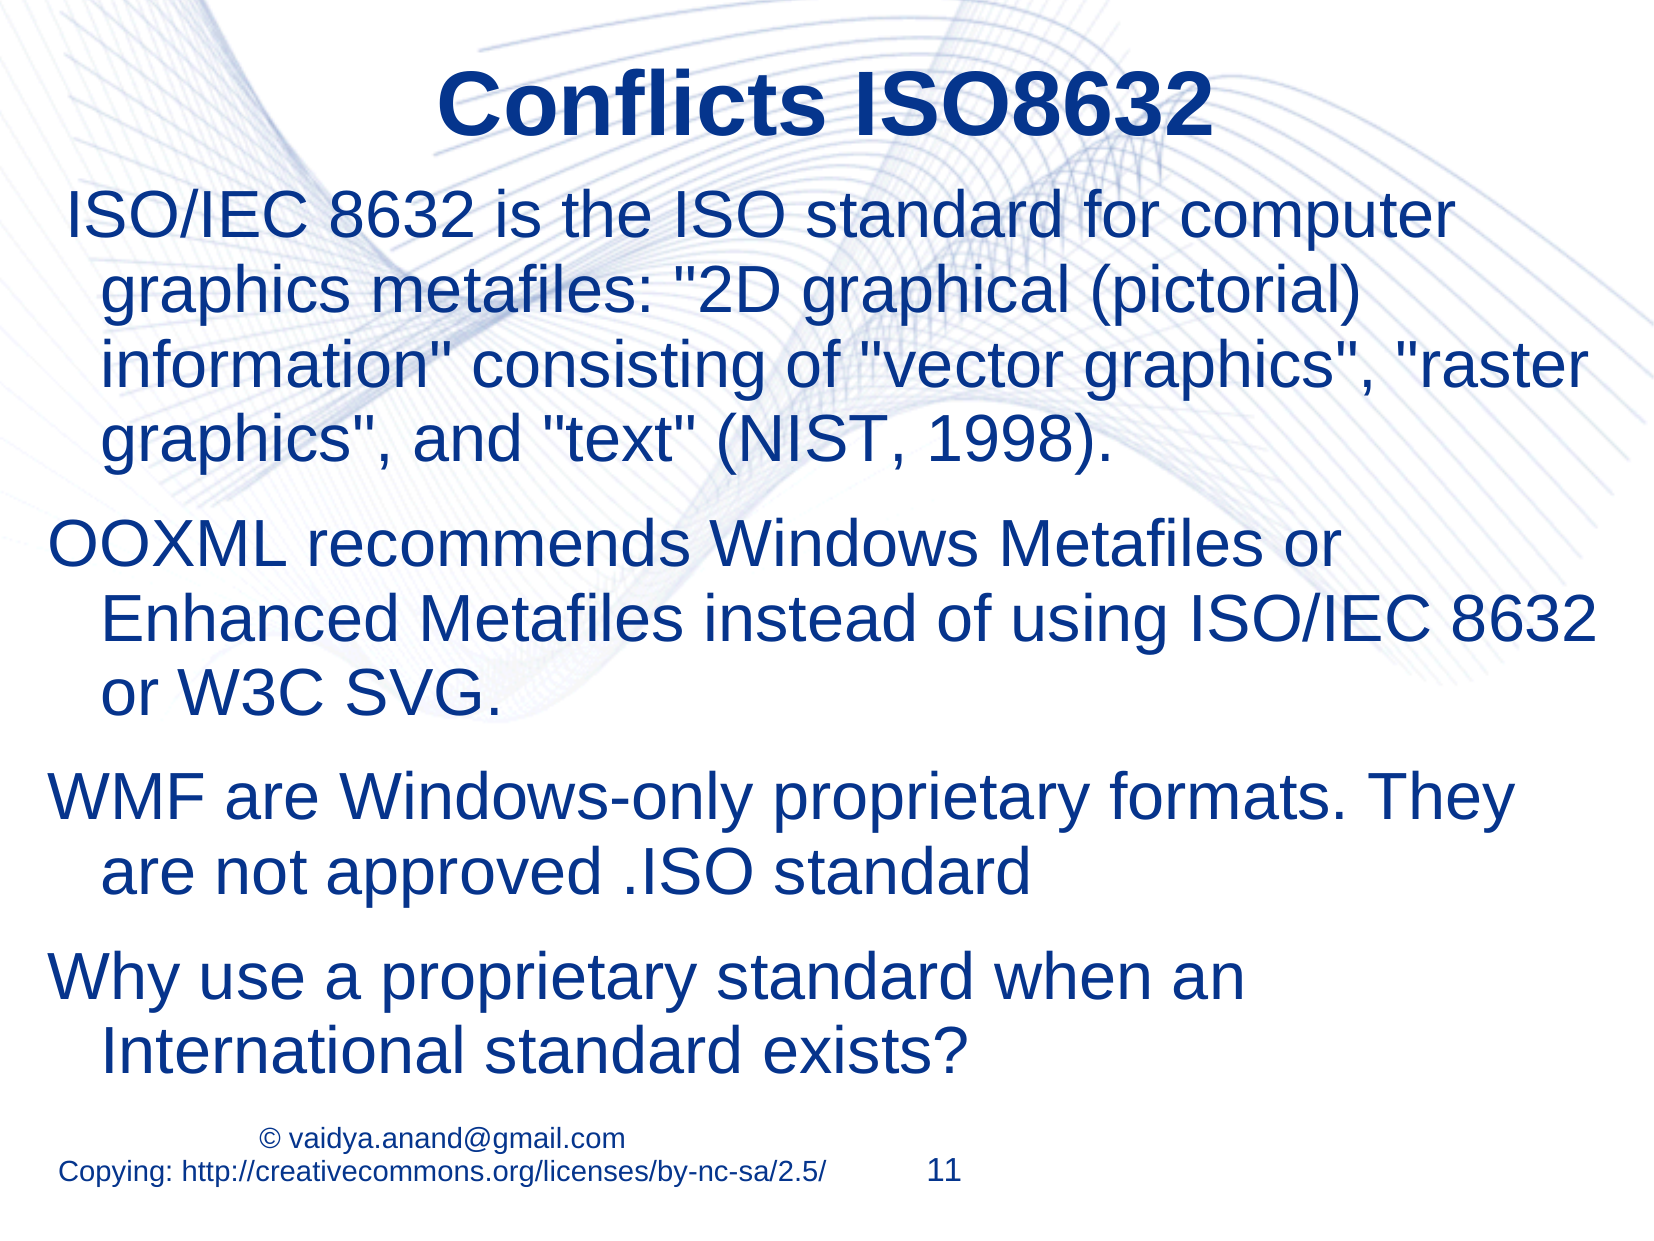

# Conflicts ISO8632
 ISO/IEC 8632 is the ISO standard for computer graphics metafiles: "2D graphical (pictorial) information" consisting of "vector graphics", "raster graphics", and "text" (NIST, 1998).
OOXML recommends Windows Metafiles or Enhanced Metafiles instead of using ISO/IEC 8632 or W3C SVG.
WMF are Windows-only proprietary formats. They are not approved .ISO standard
Why use a proprietary standard when an International standard exists?
http://www.broffice.org
11